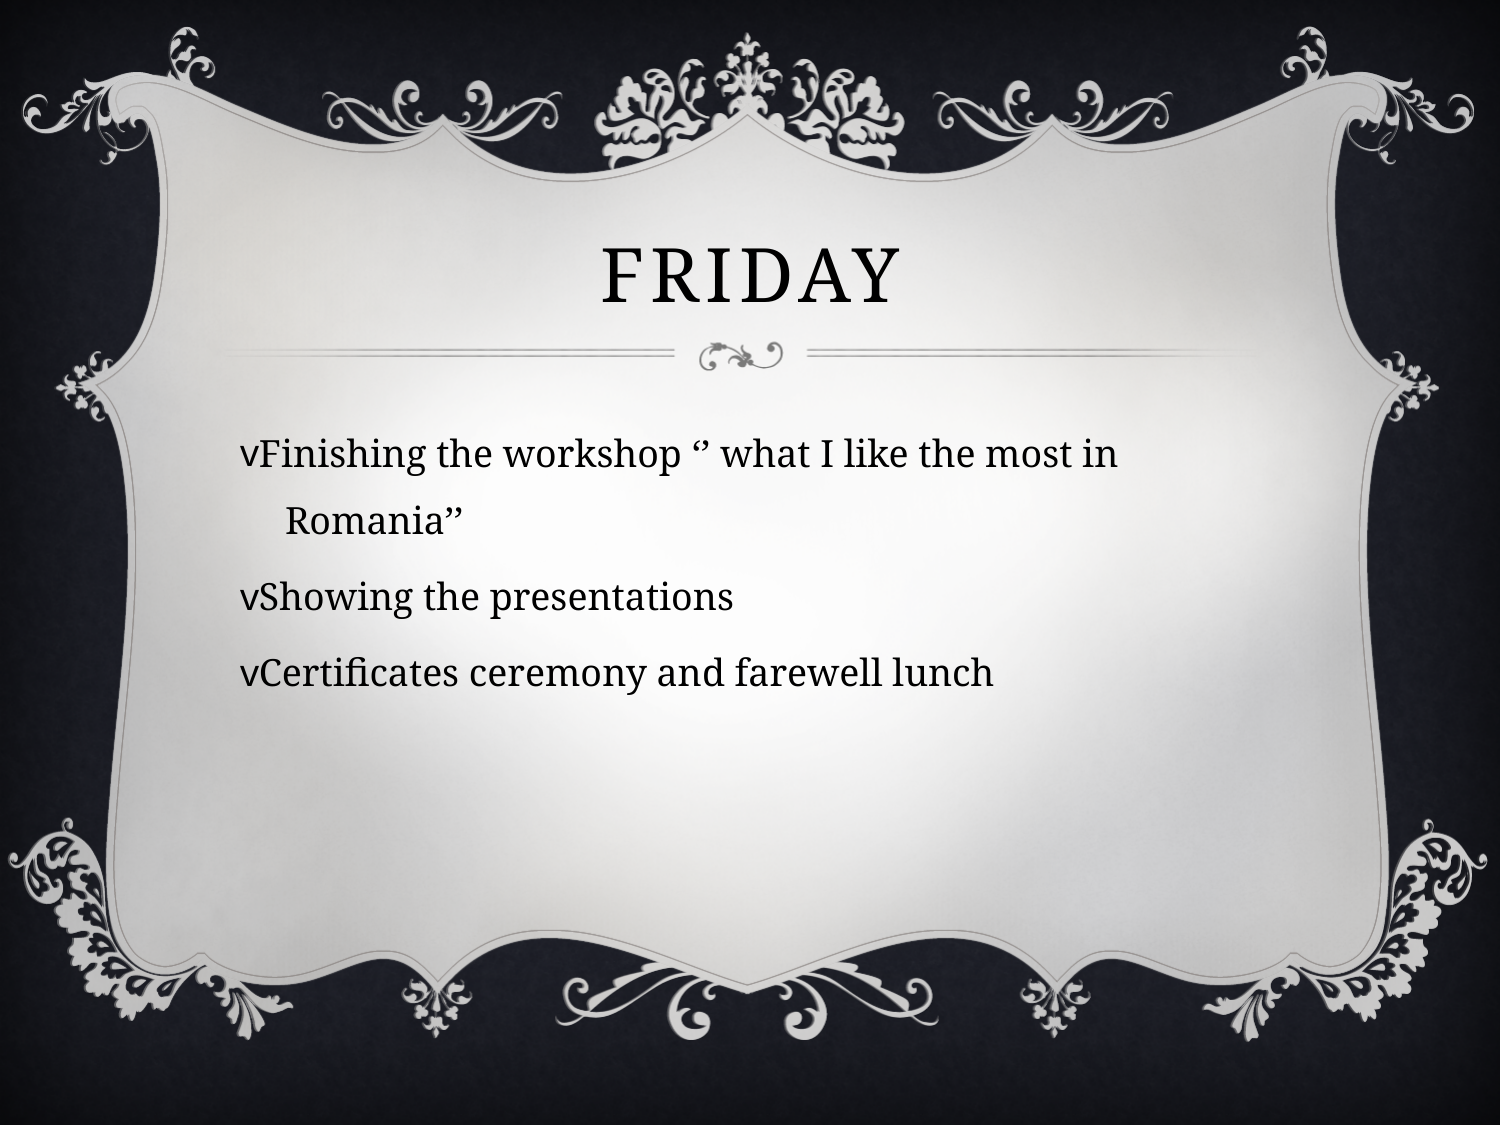

# Friday
Finishing the workshop ‘’ what I like the most in Romania’’
Showing the presentations
Certificates ceremony and farewell lunch